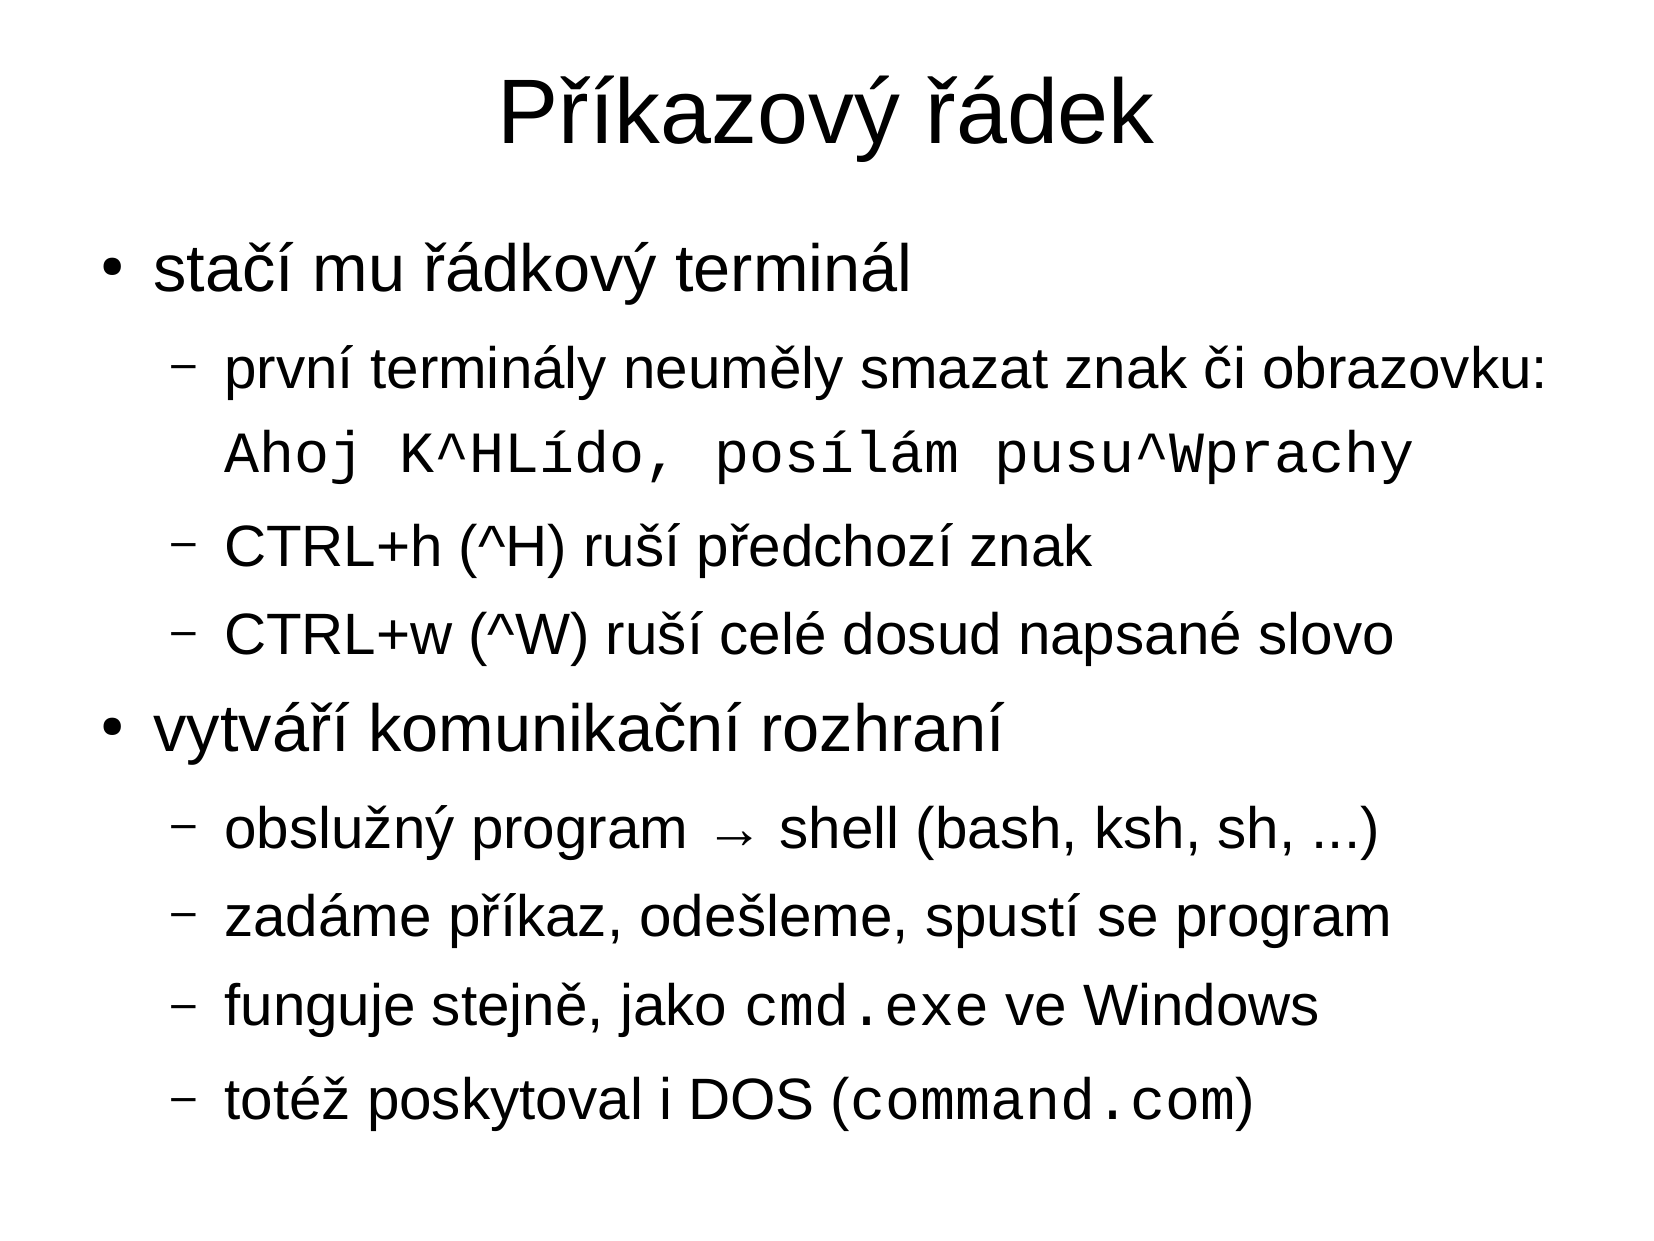

# Příkazový řádek
stačí mu řádkový terminál
první terminály neuměly smazat znak či obrazovku:
Ahoj K^HLído, posílám pusu^Wprachy
CTRL+h (^H) ruší předchozí znak
CTRL+w (^W) ruší celé dosud napsané slovo
vytváří komunikační rozhraní
obslužný program → shell (bash, ksh, sh, ...)
zadáme příkaz, odešleme, spustí se program
funguje stejně, jako cmd.exe ve Windows
totéž poskytoval i DOS (command.com)